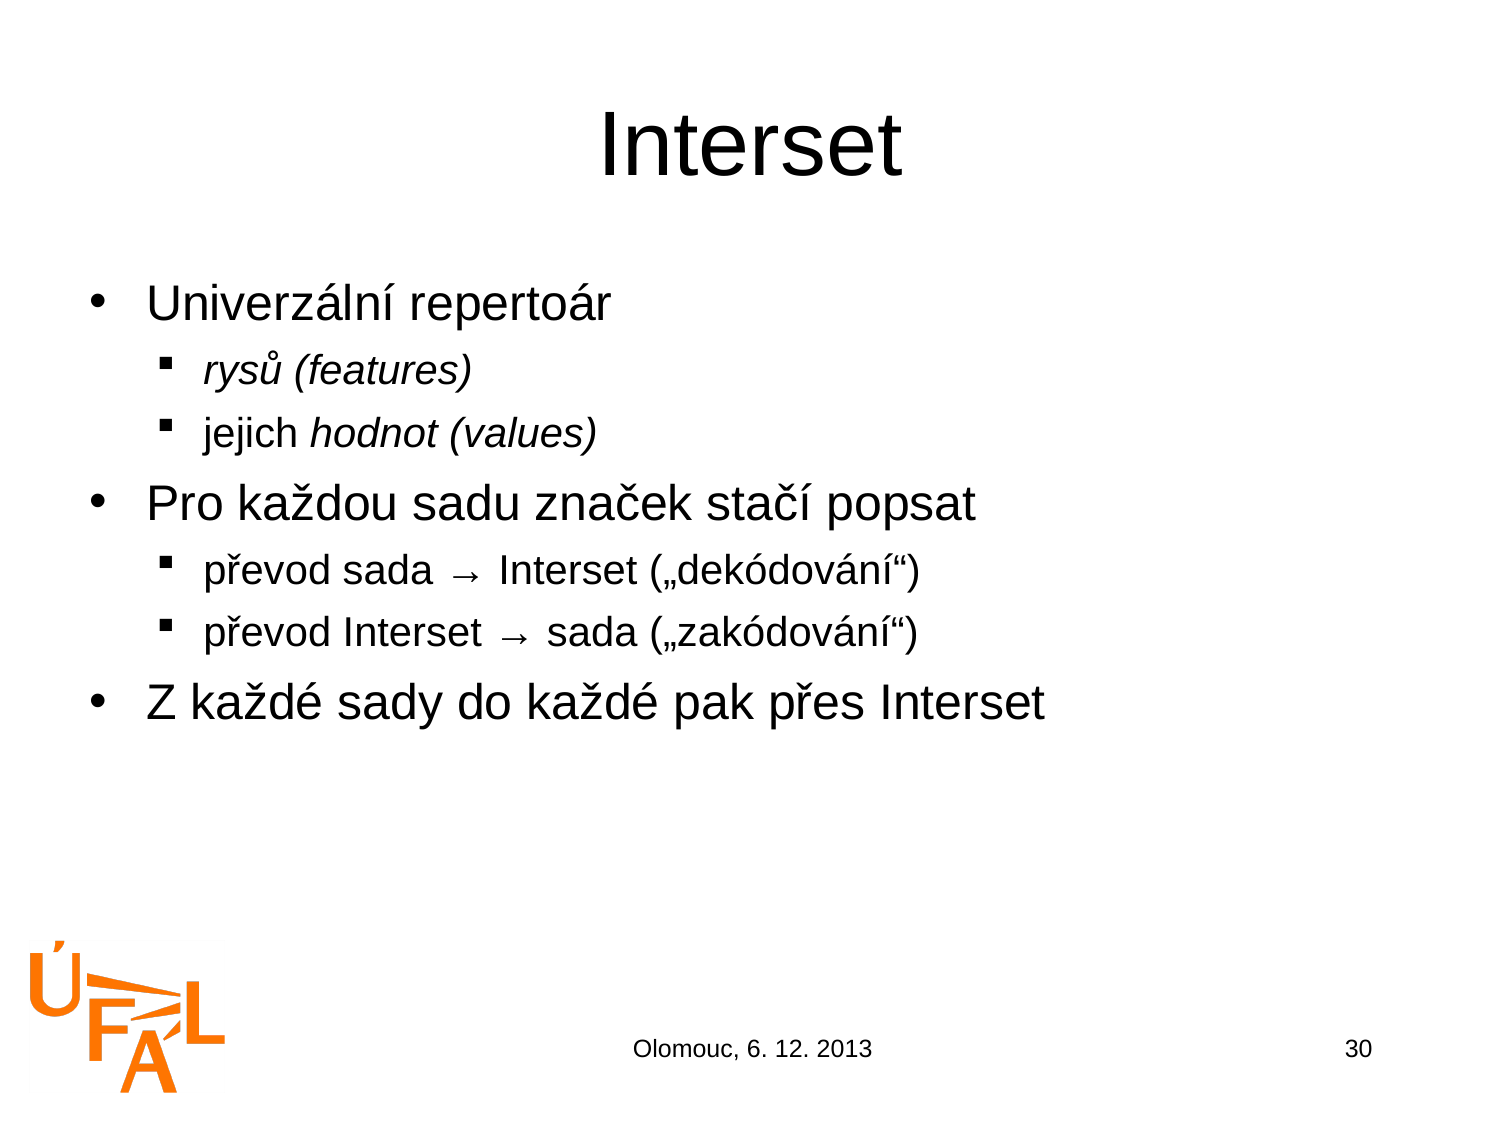

# Interset
Univerzální repertoár
rysů (features)
jejich hodnot (values)
Pro každou sadu značek stačí popsat
převod sada → Interset („dekódování“)
převod Interset → sada („zakódování“)
Z každé sady do každé pak přes Interset
Olomouc, 6. 12. 2013
30